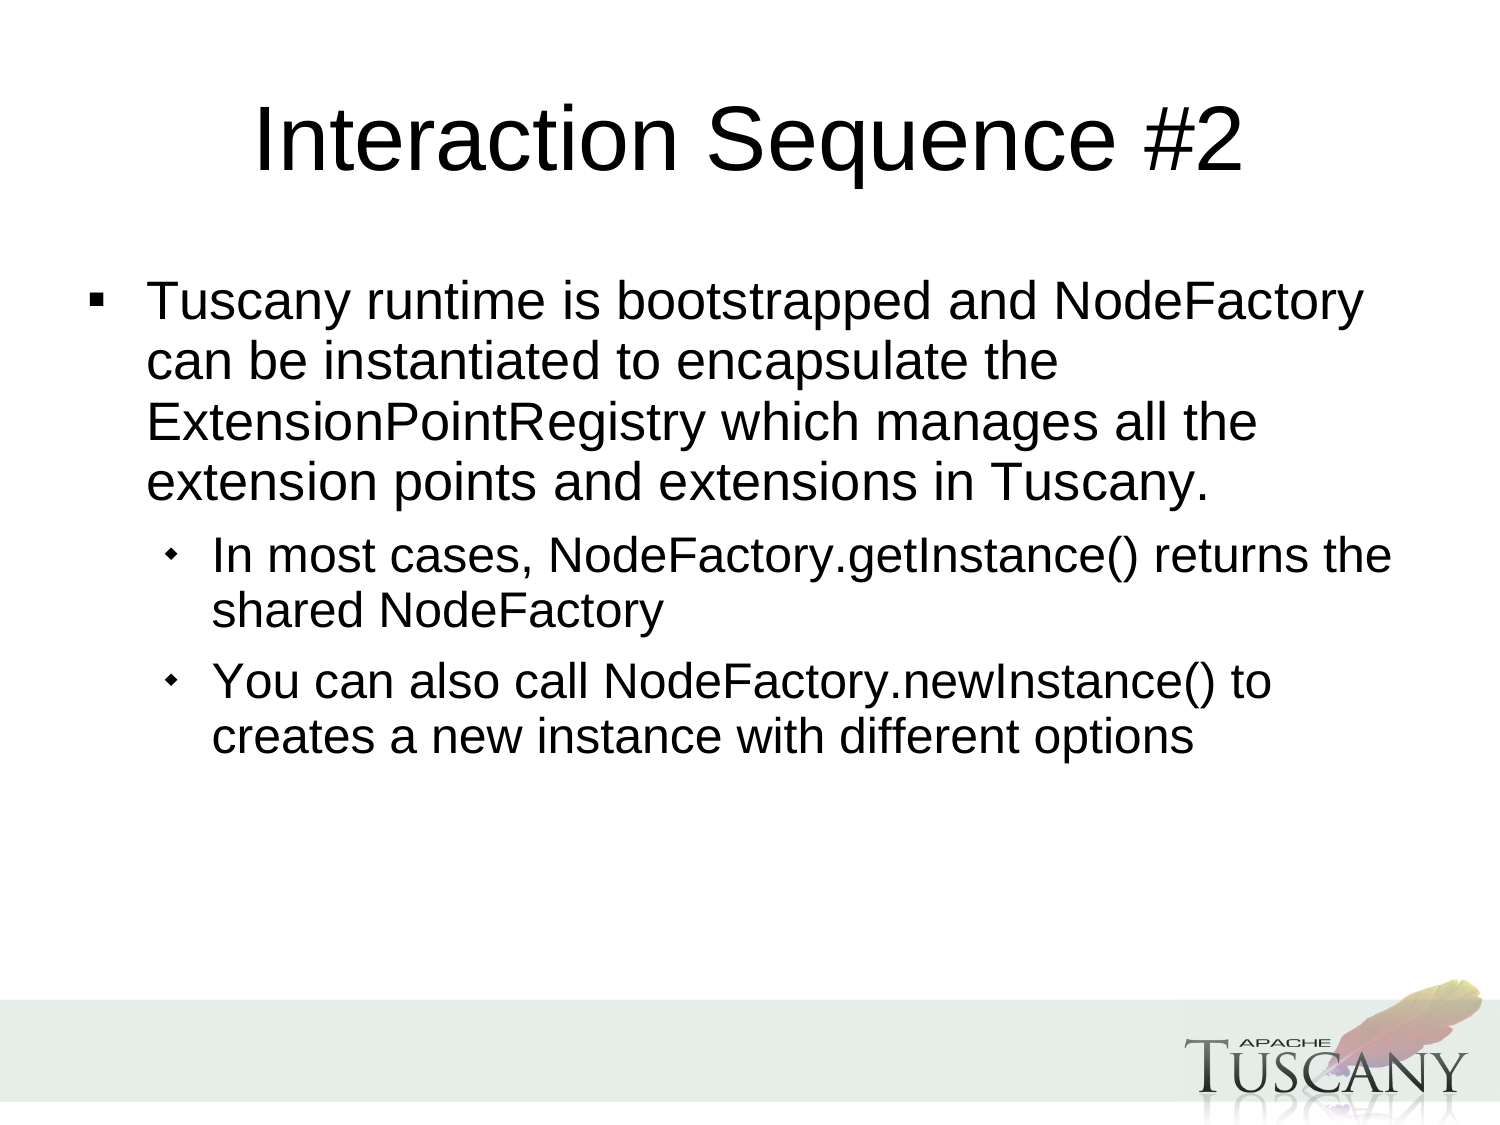

# Interaction Sequence #2
Tuscany runtime is bootstrapped and NodeFactory can be instantiated to encapsulate the ExtensionPointRegistry which manages all the extension points and extensions in Tuscany.
In most cases, NodeFactory.getInstance() returns the shared NodeFactory
You can also call NodeFactory.newInstance() to creates a new instance with different options